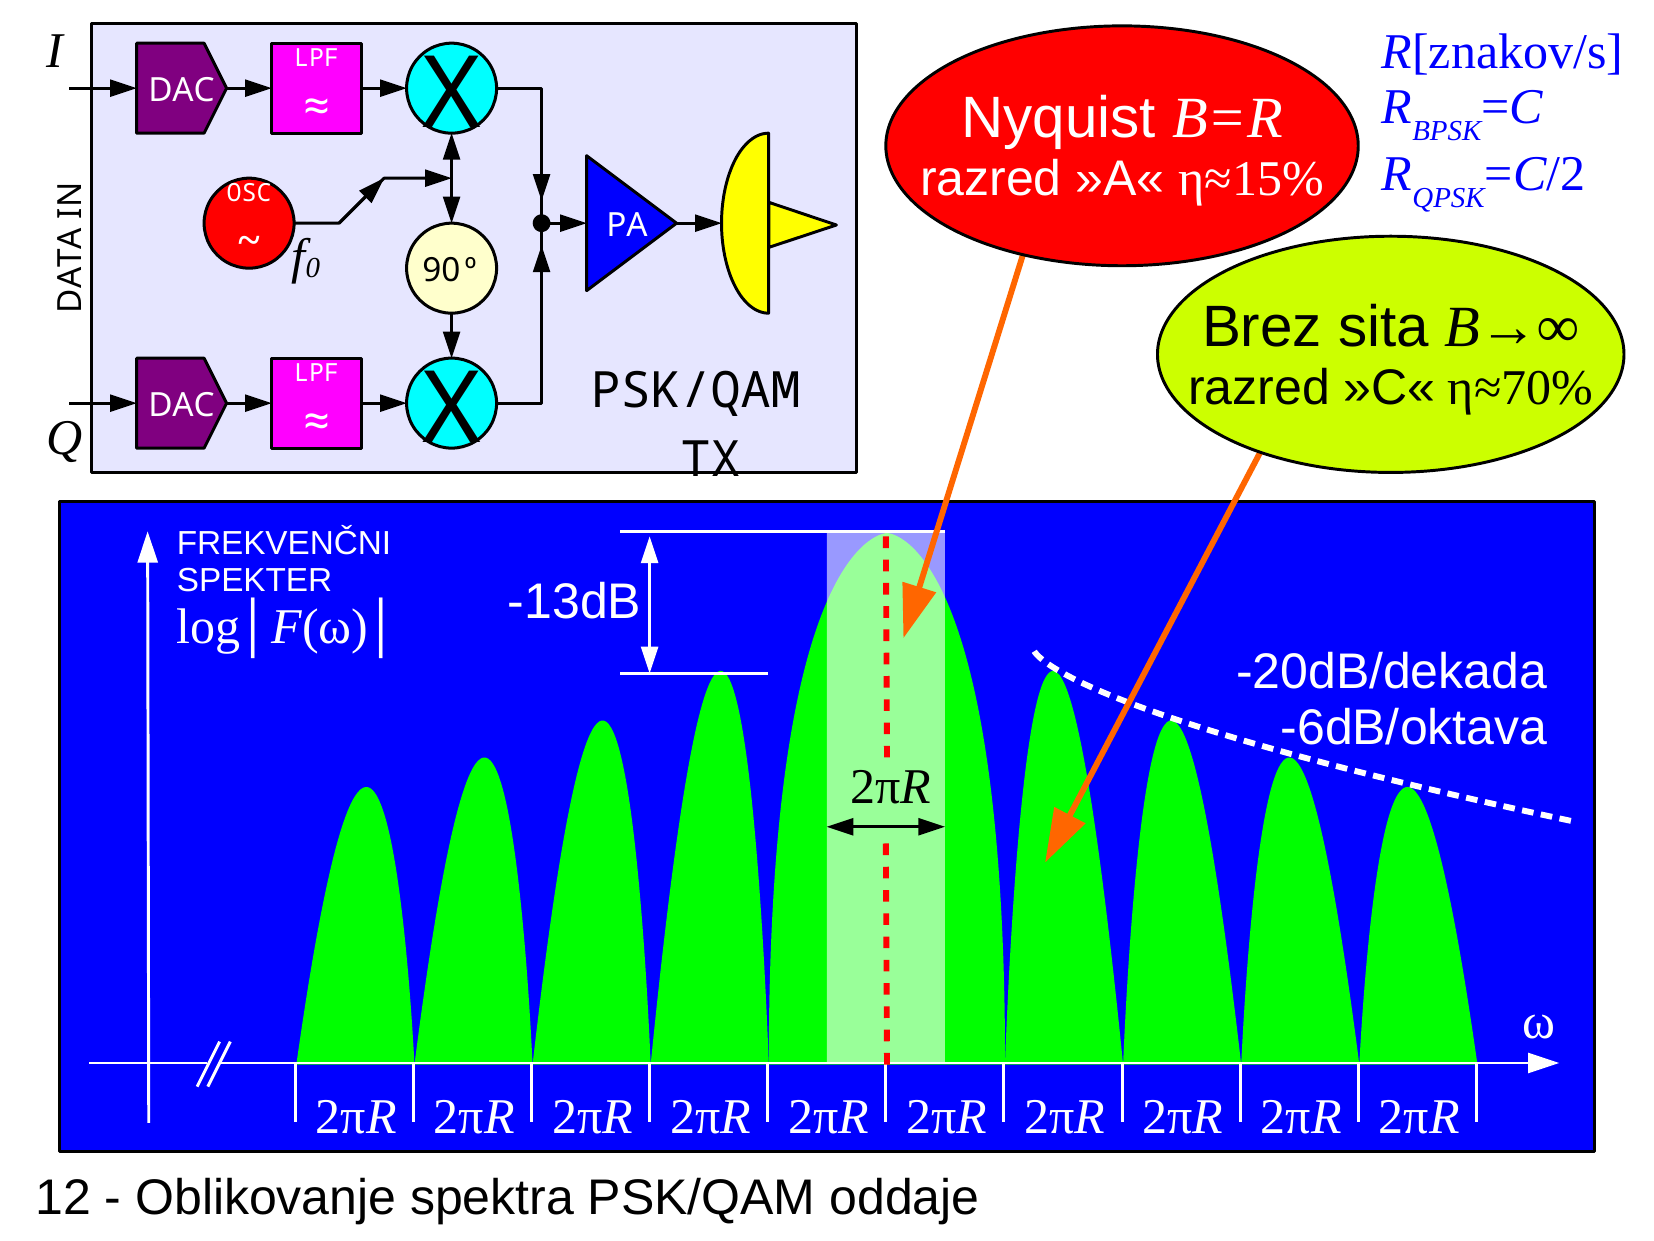

I
Q
R[znakov/s]
RBPSK=C
RQPSK=C/2
Nyquist B=R
razred »A« η≈15%
DAC
LPF
≈
X
PA
OSC
~
DATA IN
90º
f0
Brez sita B→∞
razred »C« η≈70%
PSK/QAM
 TX
X
DAC
LPF
≈
FREKVENČNI
SPEKTER
log│F(ω)│
-13dB
-20dB/dekada
-6dB/oktava
2πR
ω
2πR
2πR
2πR
2πR
2πR
2πR
2πR
2πR
2πR
2πR
12 - Oblikovanje spektra PSK/QAM oddaje